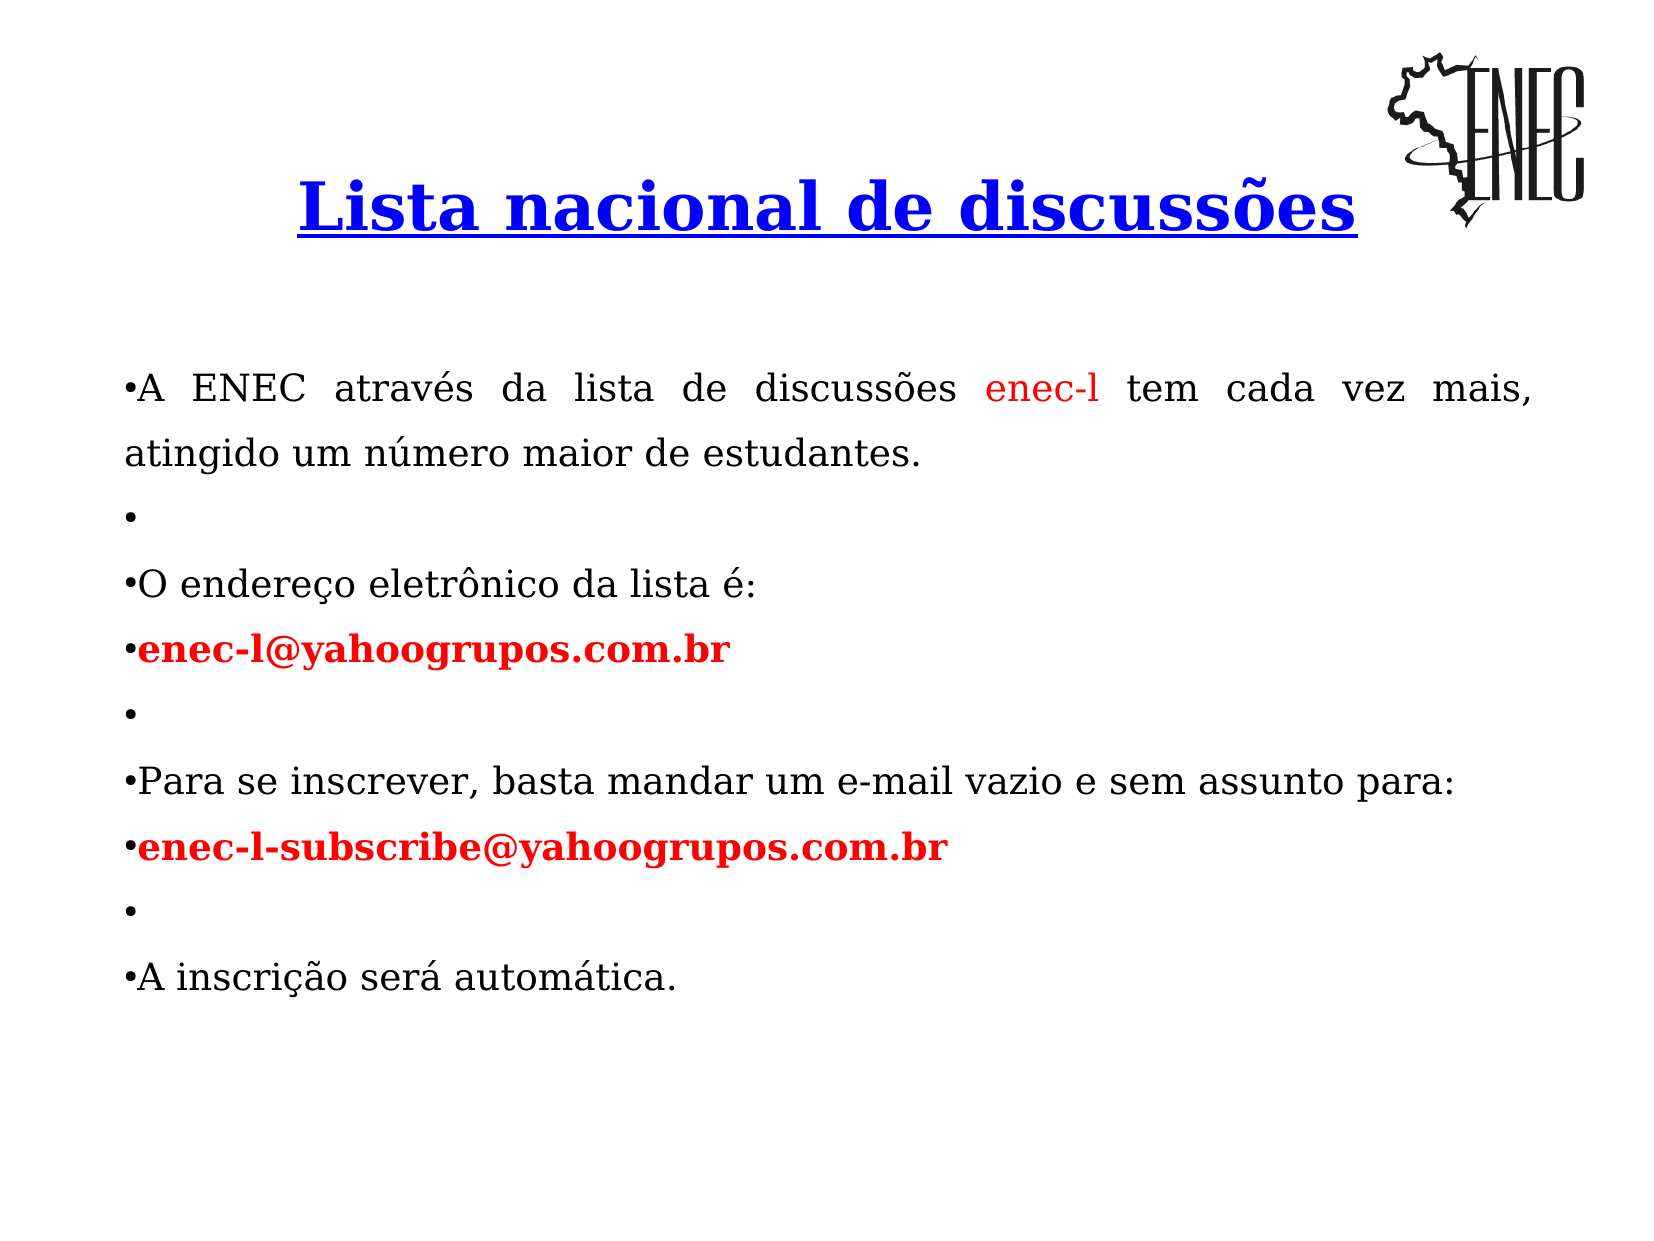

# Lista nacional de discussões
A ENEC através da lista de discussões enec-l tem cada vez mais, atingido um número maior de estudantes.
O endereço eletrônico da lista é:
enec-l@yahoogrupos.com.br
Para se inscrever, basta mandar um e-mail vazio e sem assunto para:
enec-l-subscribe@yahoogrupos.com.br
A inscrição será automática.